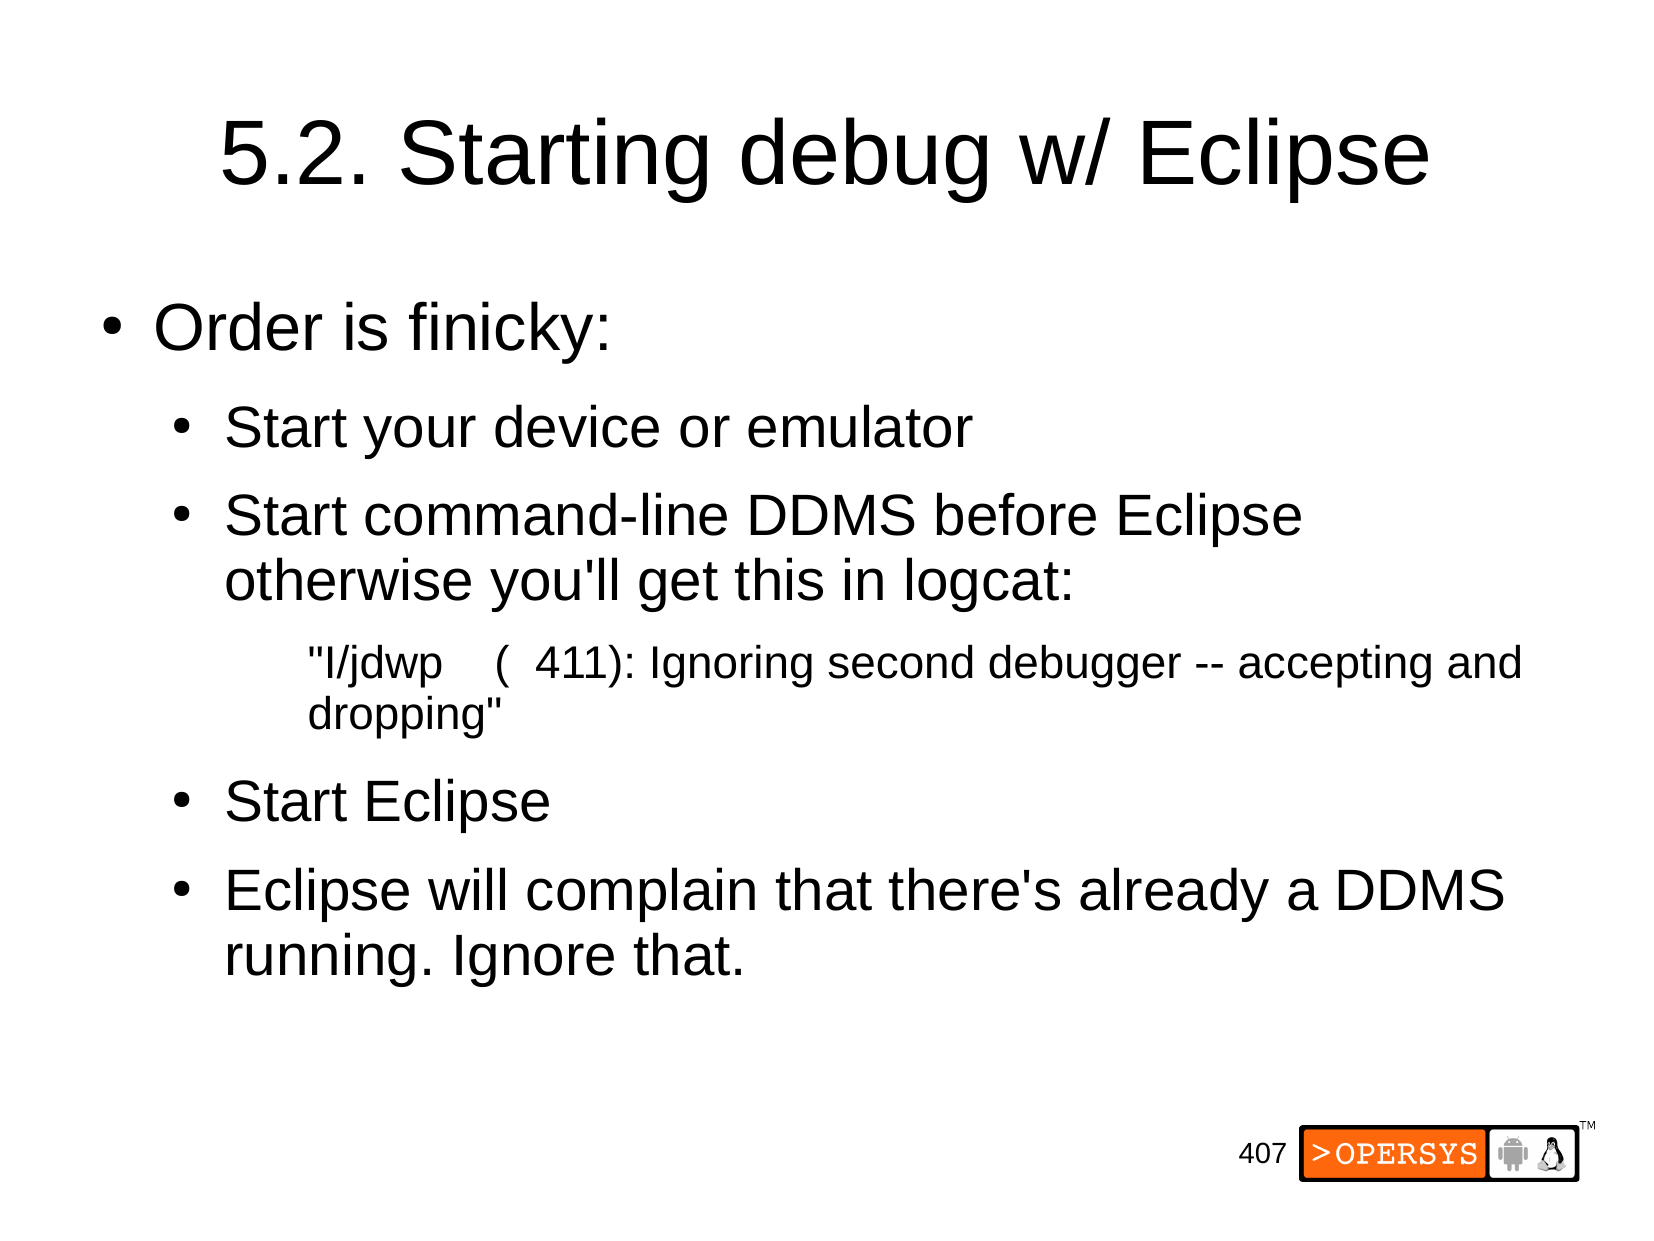

# 5.2. Starting debug w/ Eclipse
Order is finicky:
Start your device or emulator
Start command-line DDMS before Eclipse otherwise you'll get this in logcat:
"I/jdwp ( 411): Ignoring second debugger -- accepting and dropping"
Start Eclipse
Eclipse will complain that there's already a DDMS running. Ignore that.